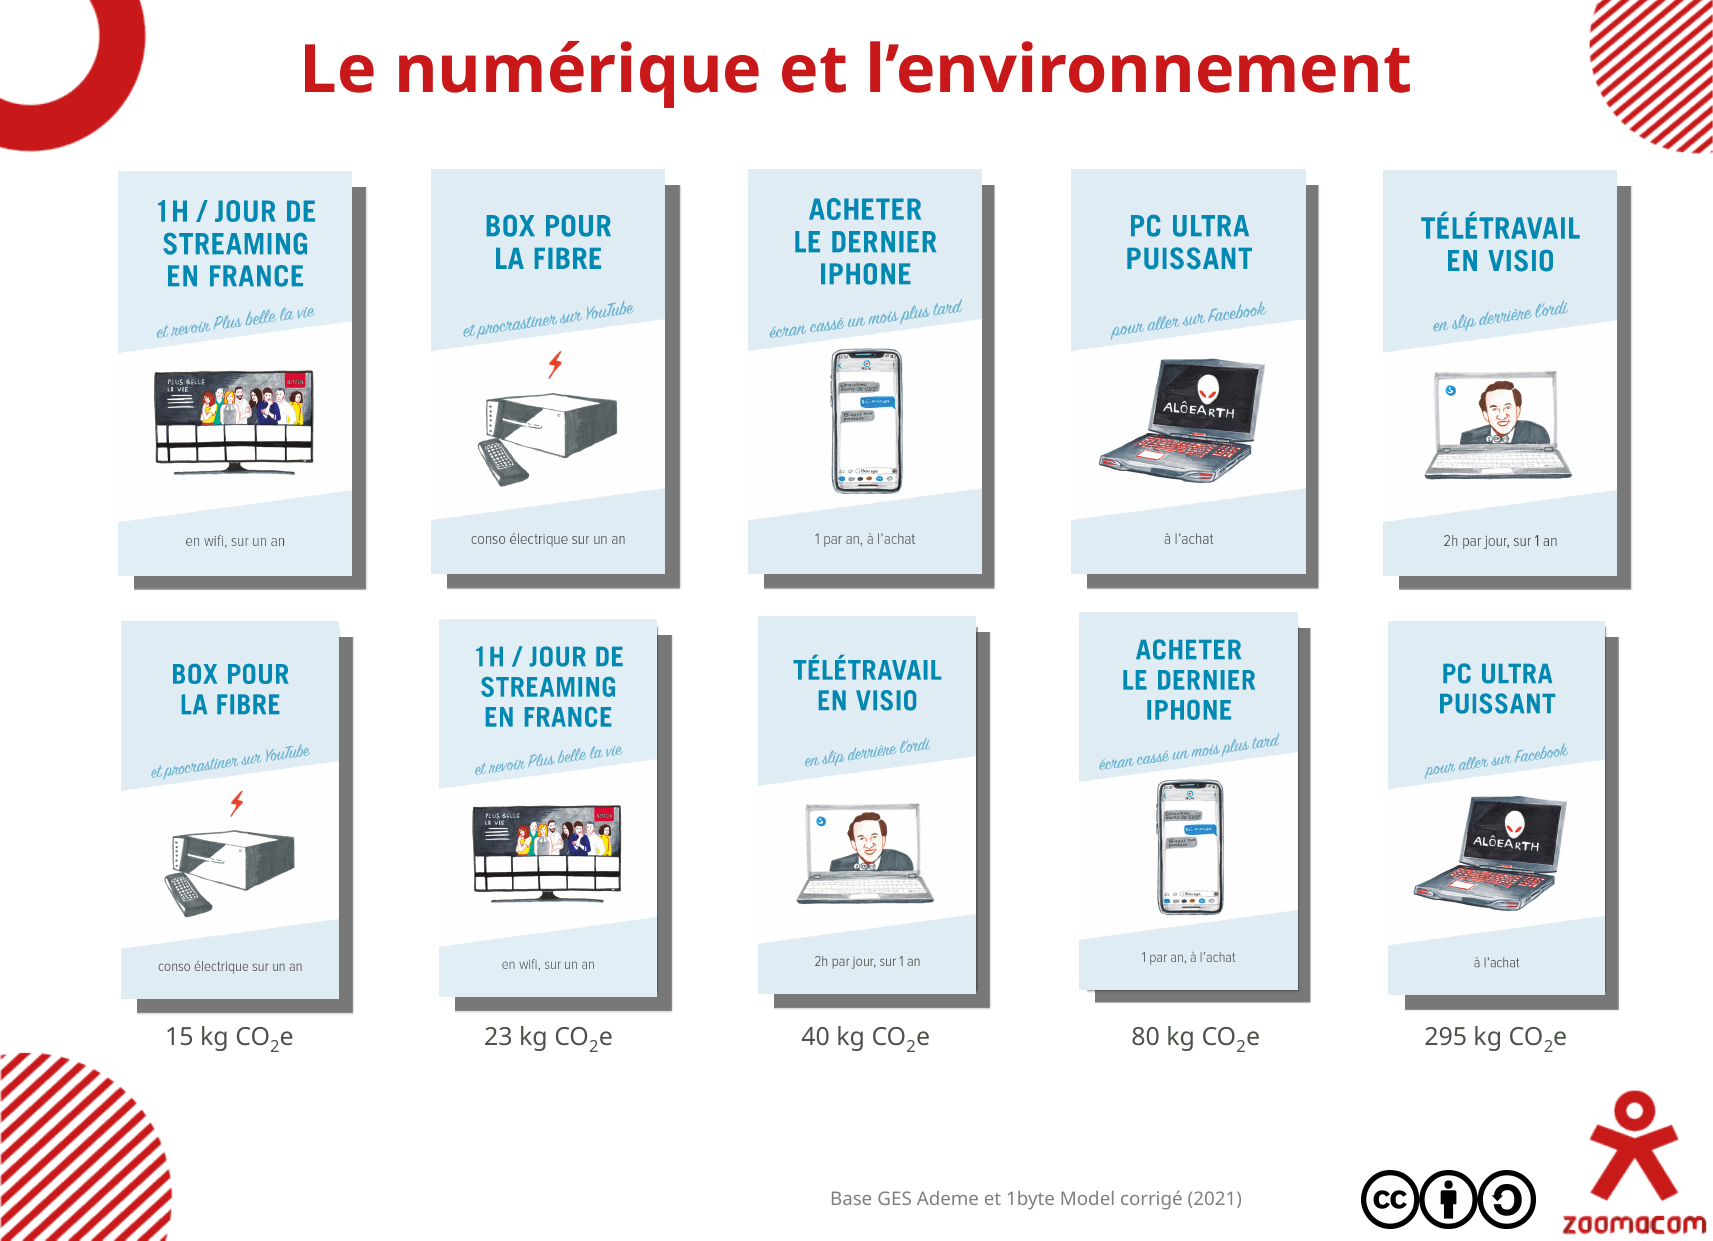

# Le numérique et l’environnement
?
?
?
?
?
15 kg CO2e
23 kg CO2e
40 kg CO2e
 80 kg CO2e
295 kg CO2e
Base GES Ademe et 1byte Model corrigé (2021)